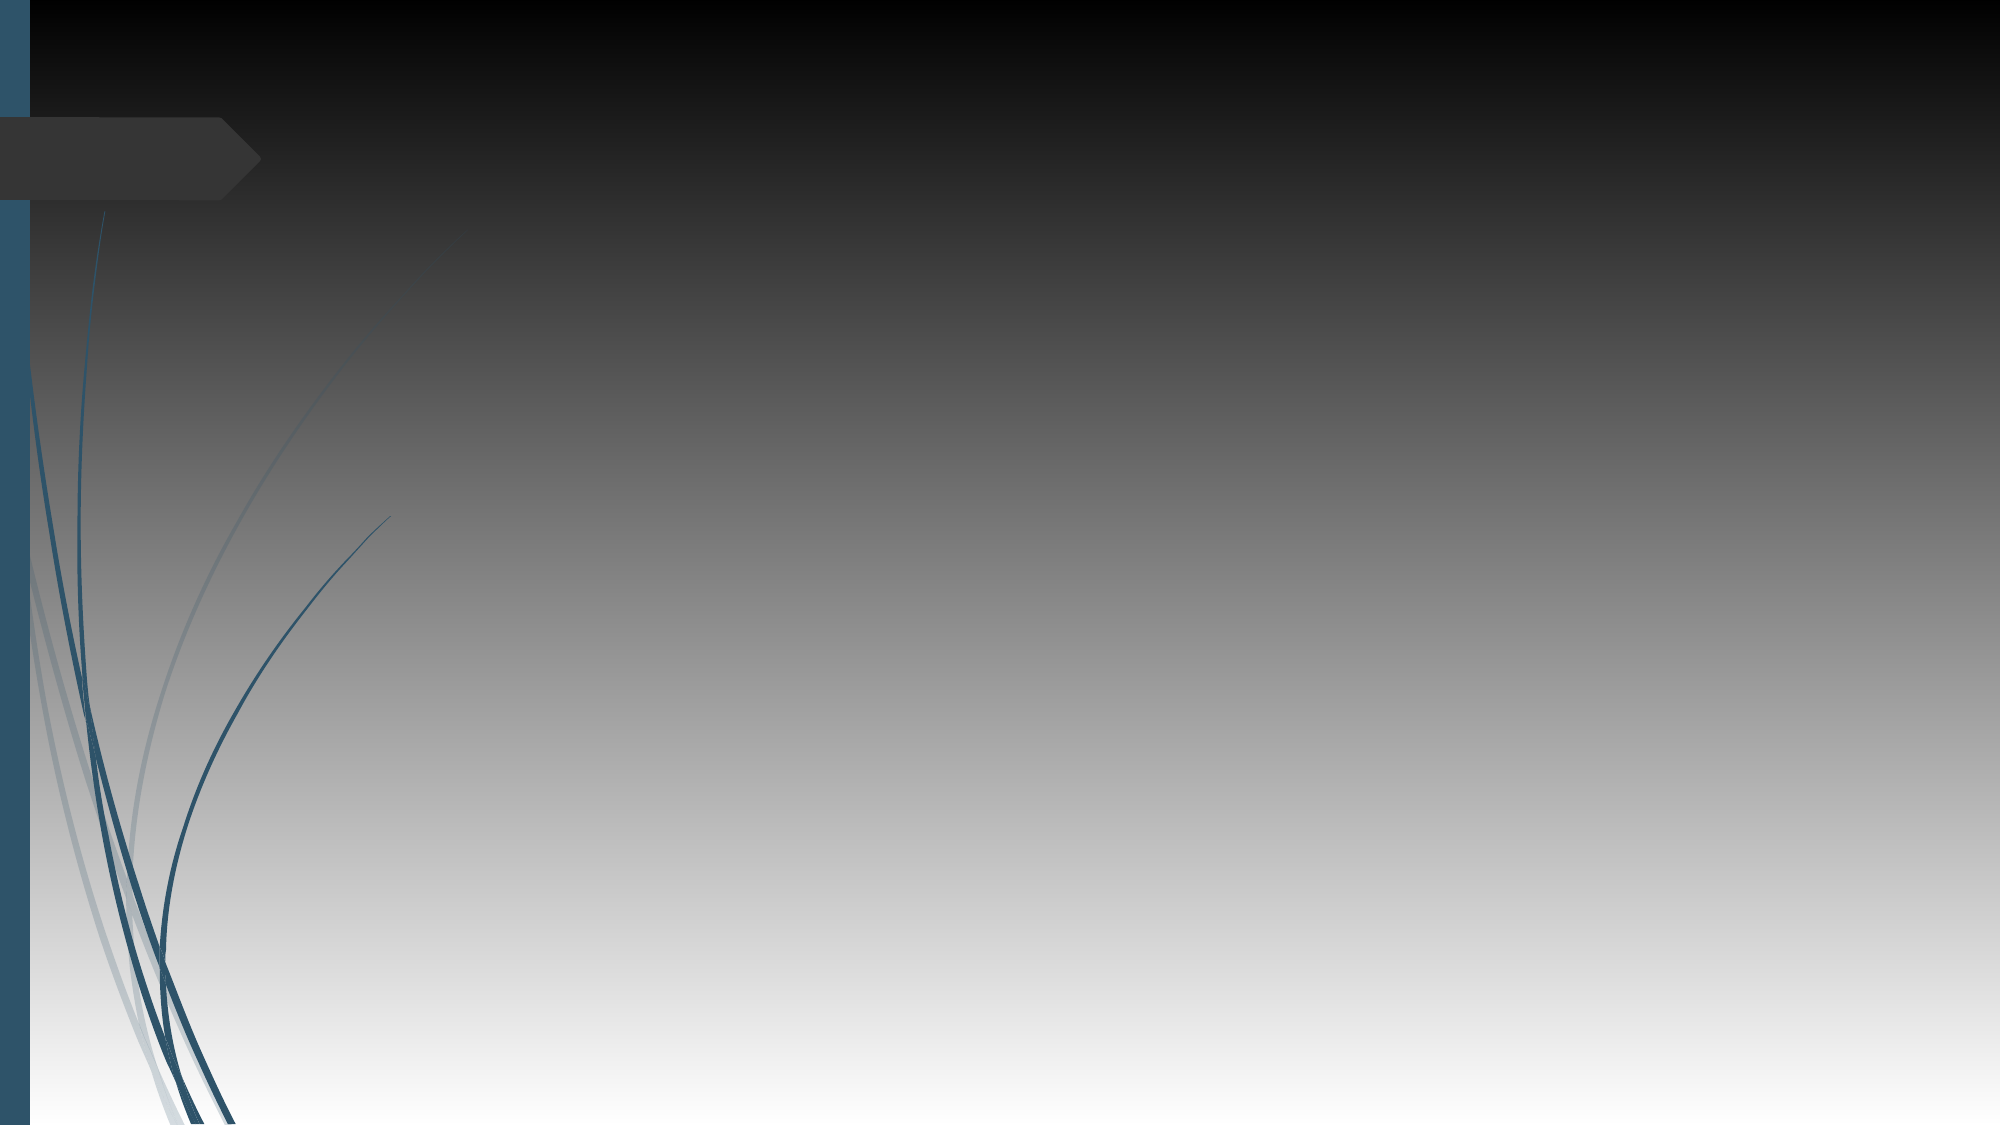

Análisis del caso
Diario de clase
ES EL MEDIO A TRAVÉS DEL CUAL VAS A OBTENER LA INFORMACIÓN
Lista de cotejo
Portafolio
Escala diferencial
Proyectos
Exposición
Mapa conceptual
Debate
Diario
Registro anecdótico
INSTRUMENTOS
Diálogo